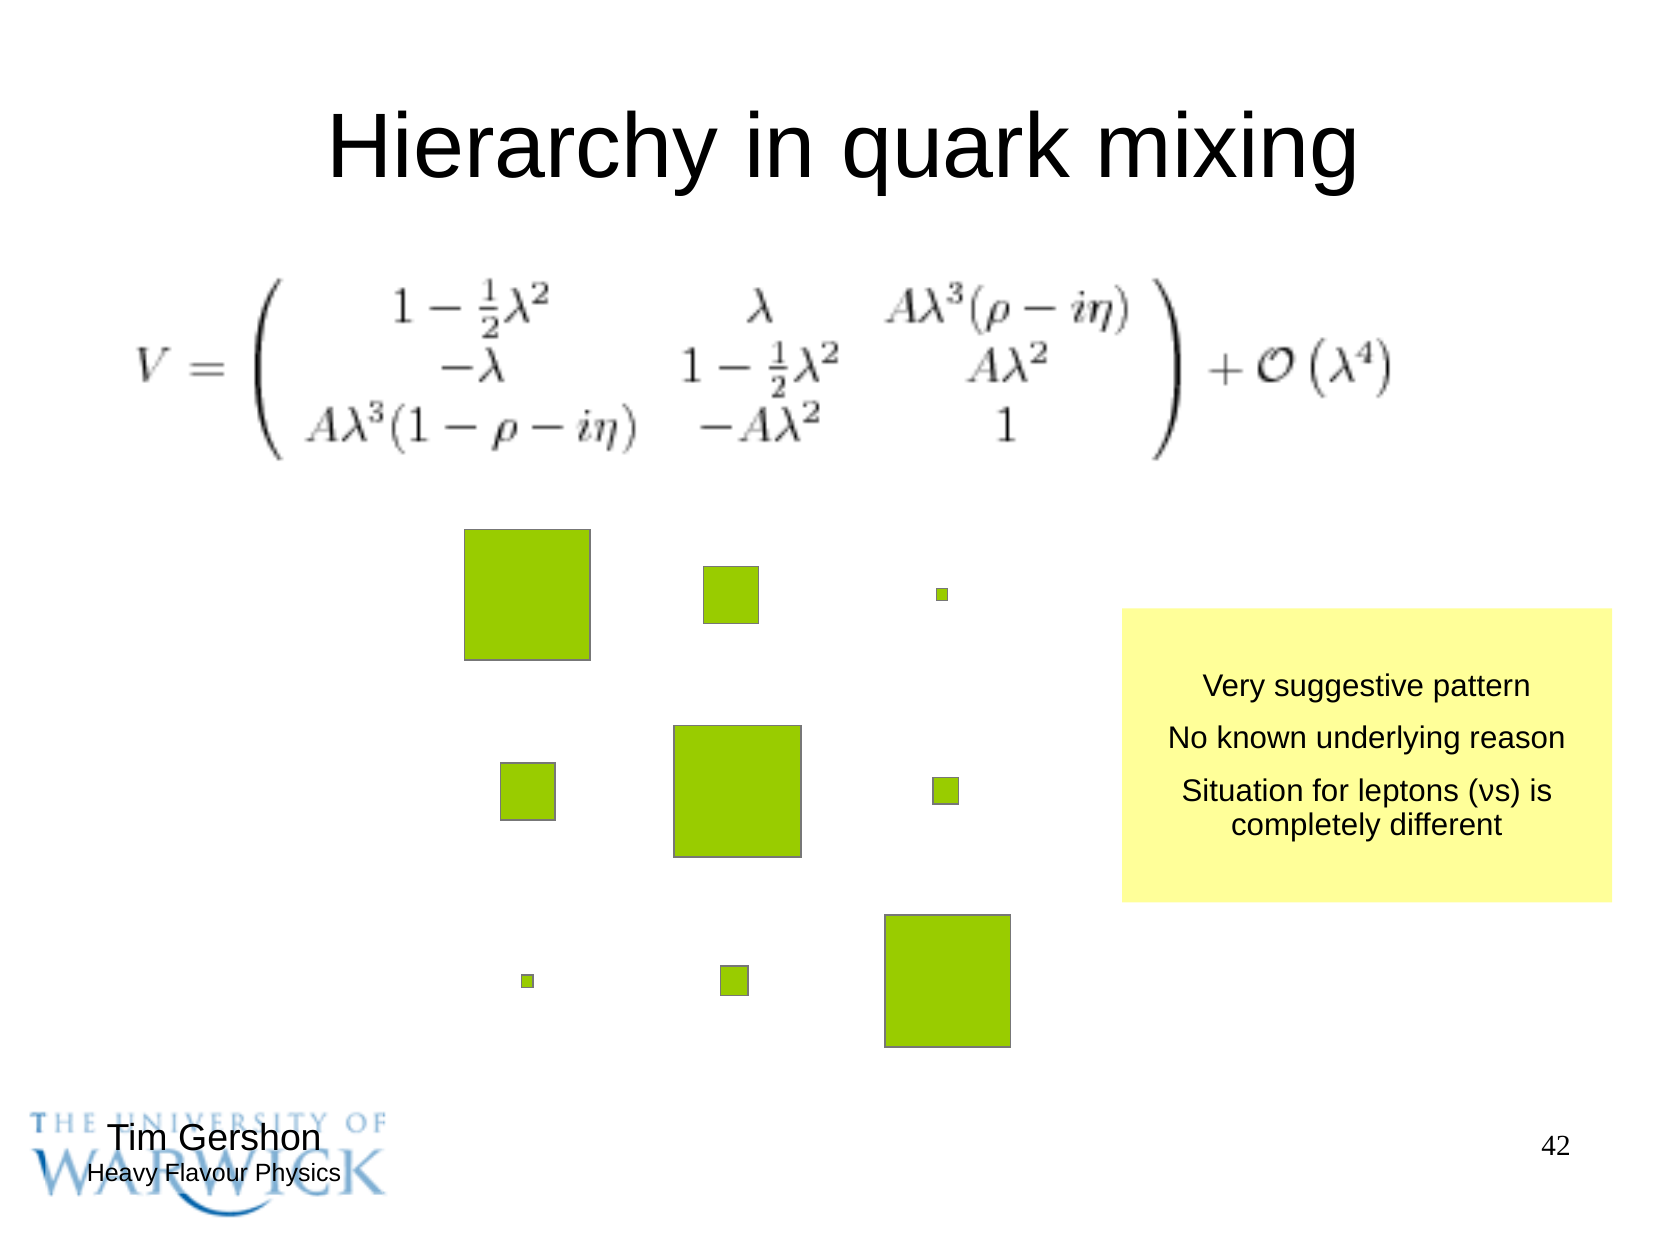

Hierarchy in quark mixing
Very suggestive pattern
No known underlying reason
Situation for leptons (νs) is completely different
Tim Gershon
Heavy Flavour Physics
42